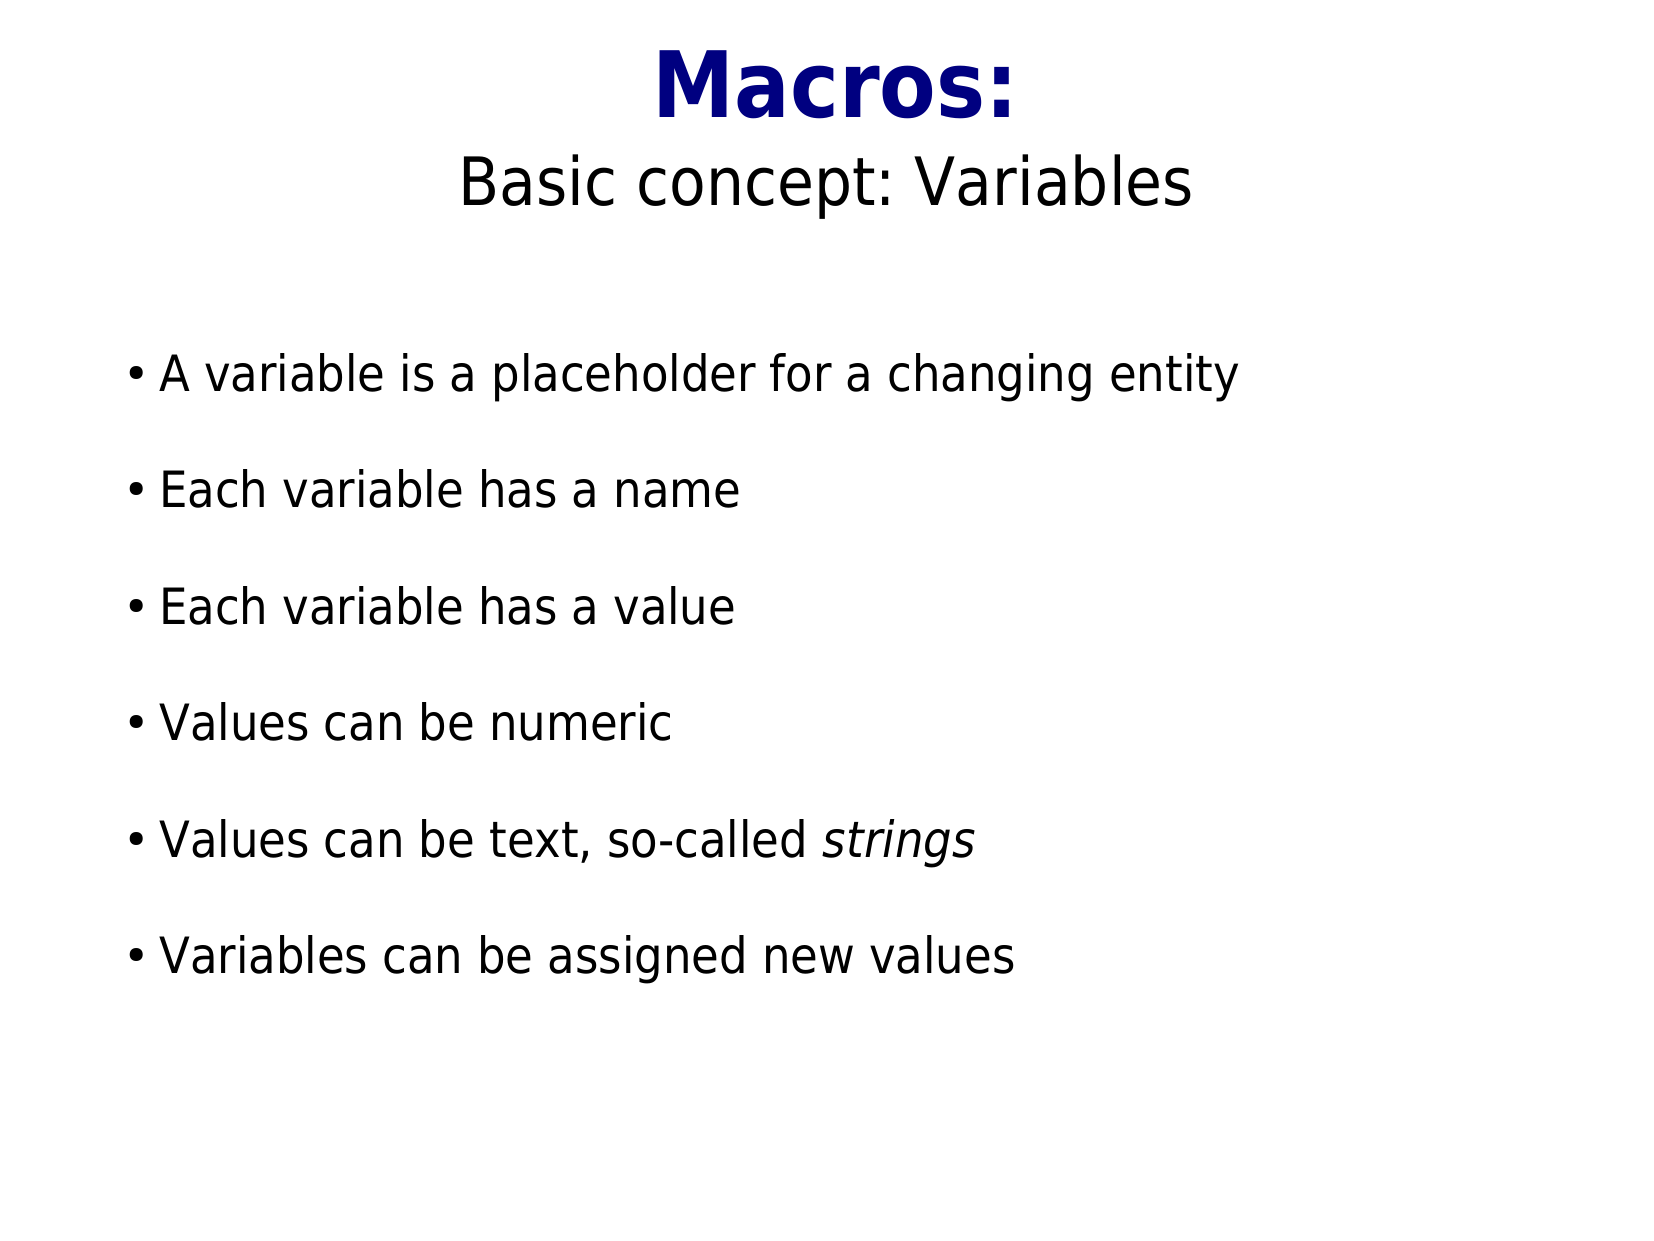

Macros:
# Basic concept: Variables
 A variable is a placeholder for a changing entity
 Each variable has a name
 Each variable has a value
 Values can be numeric
 Values can be text, so-called strings
 Variables can be assigned new values